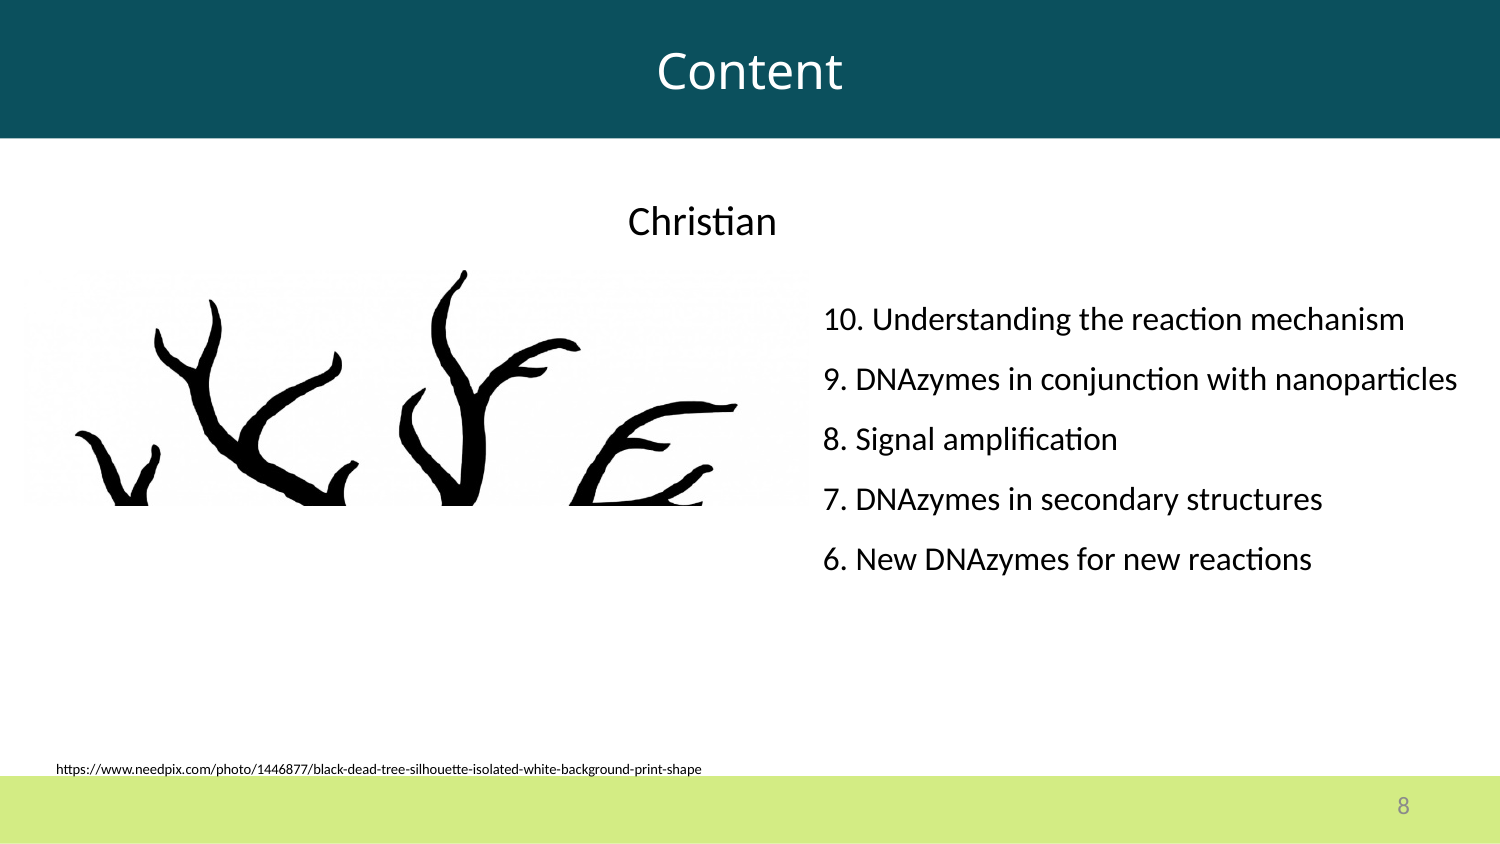

Content
Christian
10. Understanding the reaction mechanism
9. DNAzymes in conjunction with nanoparticles
8. Signal amplification
7. DNAzymes in secondary structures
6. New DNAzymes for new reactions
https://www.needpix.com/photo/1446877/black-dead-tree-silhouette-isolated-white-background-print-shape